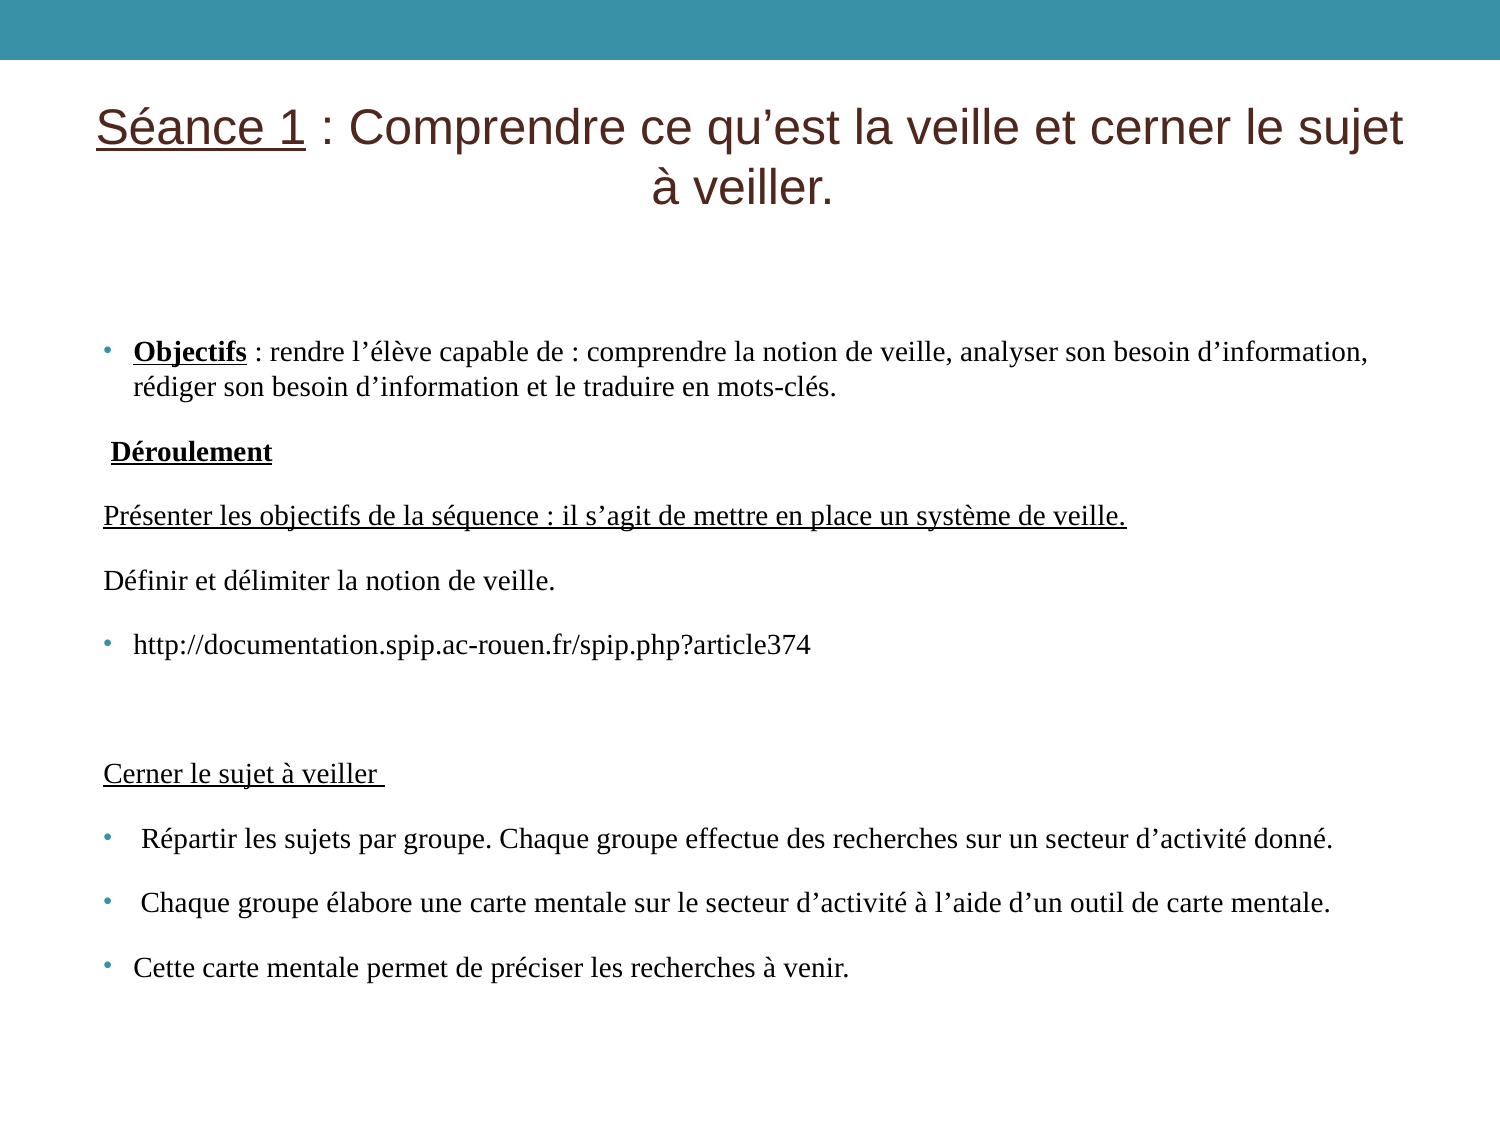

# Séance 1 : Comprendre ce qu’est la veille et cerner le sujet à veiller.
Objectifs : rendre l’élève capable de : comprendre la notion de veille, analyser son besoin d’information, rédiger son besoin d’information et le traduire en mots-clés.
 Déroulement
Présenter les objectifs de la séquence : il s’agit de mettre en place un système de veille.
Définir et délimiter la notion de veille.
http://documentation.spip.ac-rouen.fr/spip.php?article374
Cerner le sujet à veiller
 Répartir les sujets par groupe. Chaque groupe effectue des recherches sur un secteur d’activité donné.
 Chaque groupe élabore une carte mentale sur le secteur d’activité à l’aide d’un outil de carte mentale.
Cette carte mentale permet de préciser les recherches à venir.